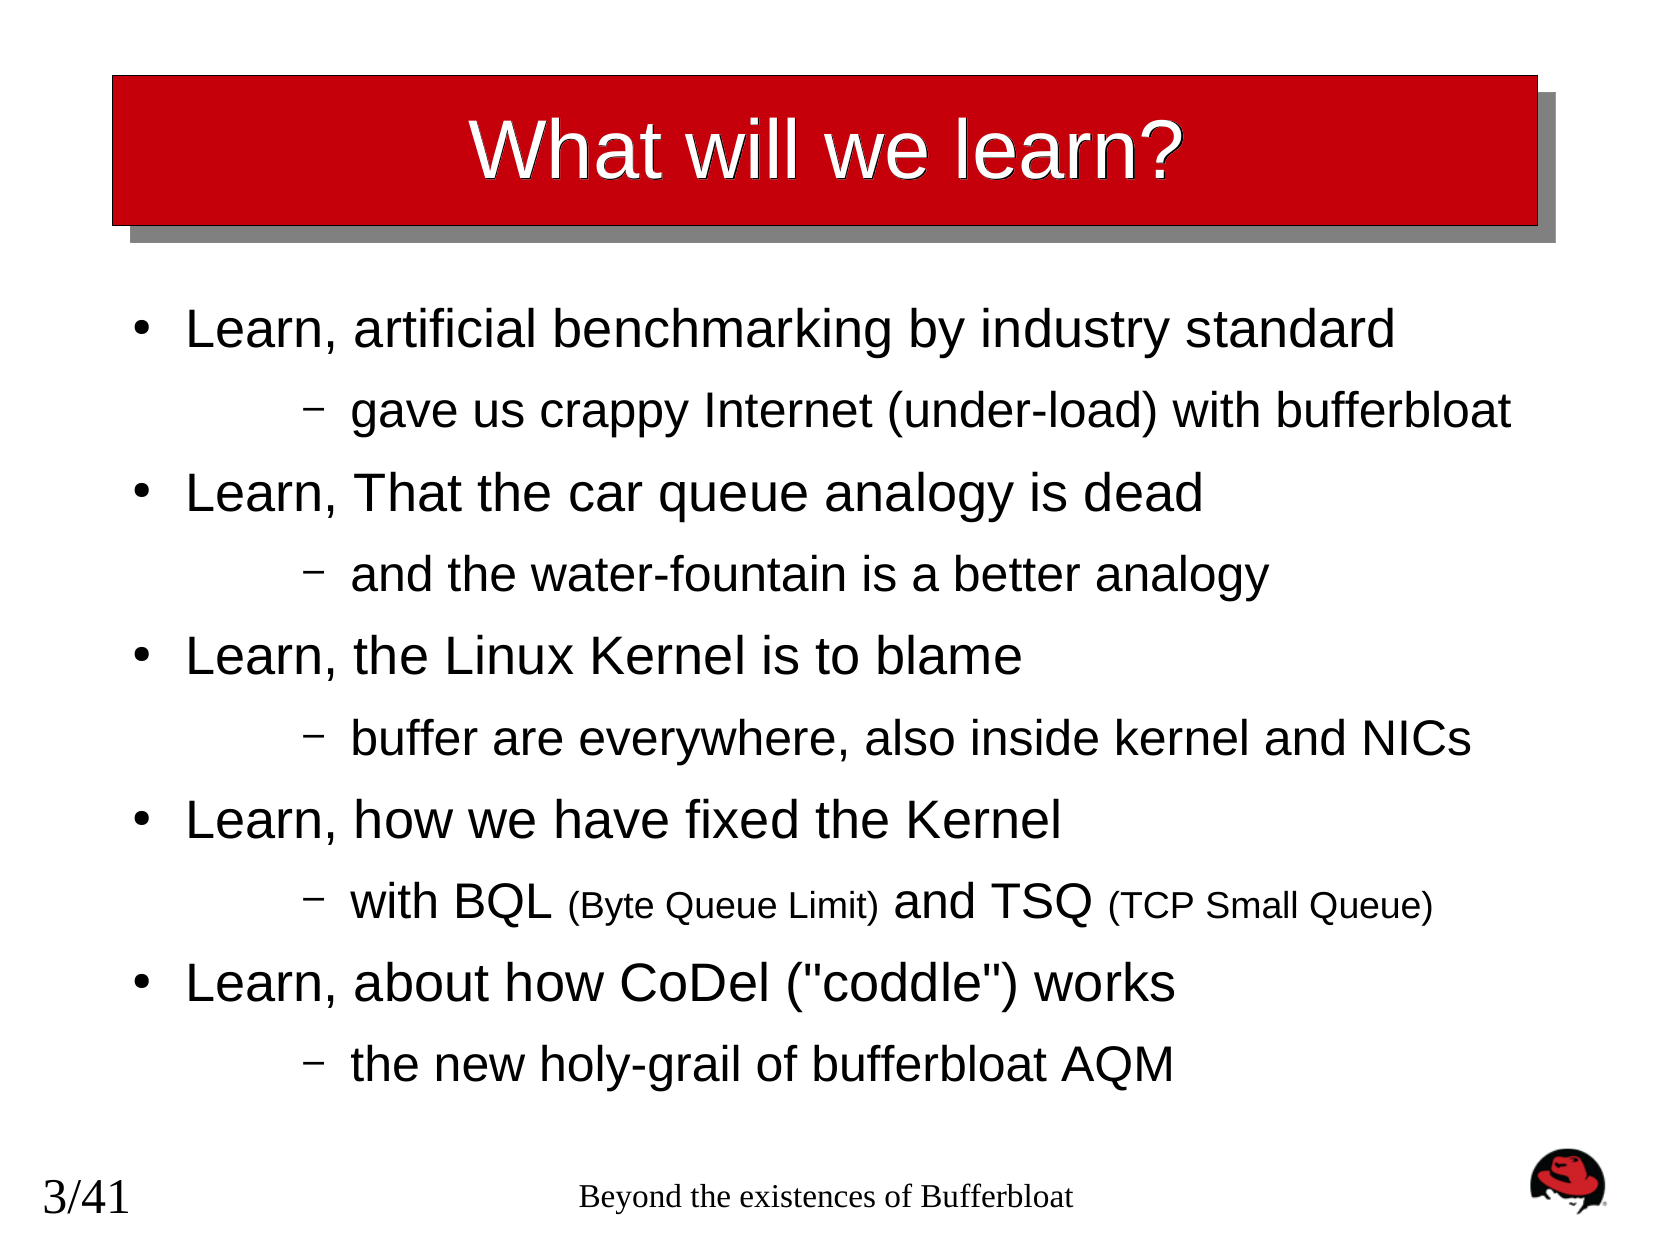

# What will we learn?
Learn, artificial benchmarking by industry standard
gave us crappy Internet (under-load) with bufferbloat
Learn, That the car queue analogy is dead
and the water-fountain is a better analogy
Learn, the Linux Kernel is to blame
buffer are everywhere, also inside kernel and NICs
Learn, how we have fixed the Kernel
with BQL (Byte Queue Limit) and TSQ (TCP Small Queue)
Learn, about how CoDel ("coddle") works
the new holy-grail of bufferbloat AQM